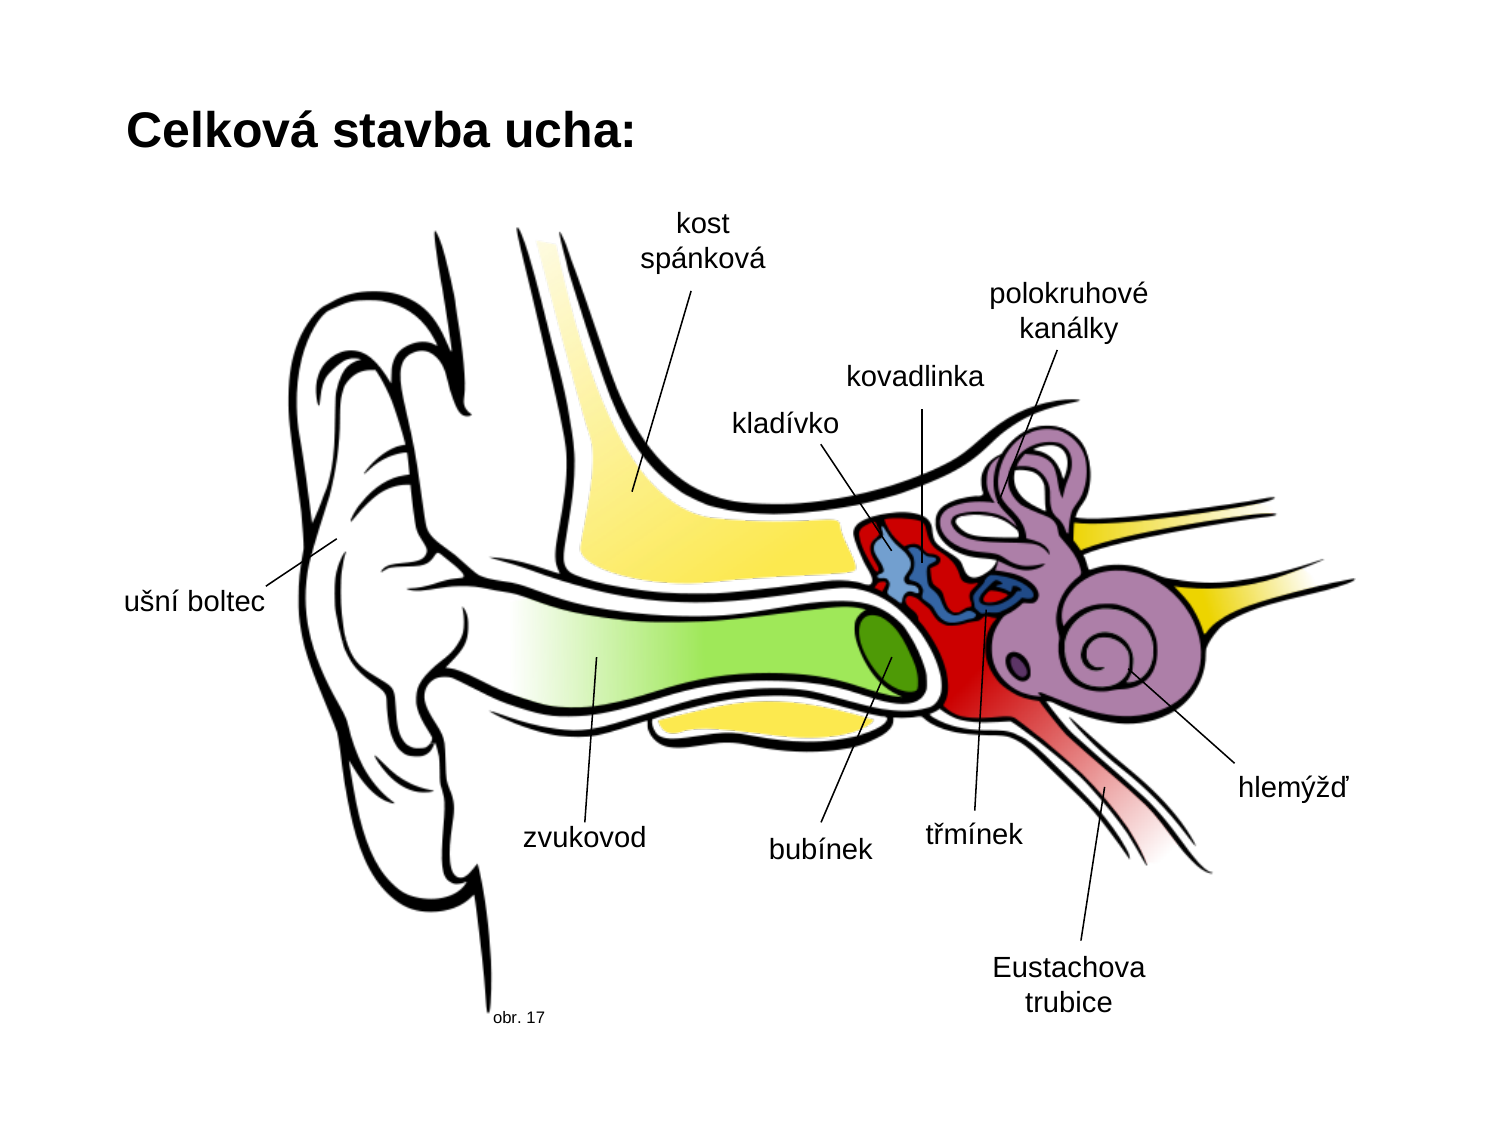

Celková stavba ucha:
kost spánková
obr. 17
polokruhové kanálky
kovadlinka
kladívko
ušní boltec
hlemýžď
třmínek
zvukovod
bubínek
Eustachova trubice